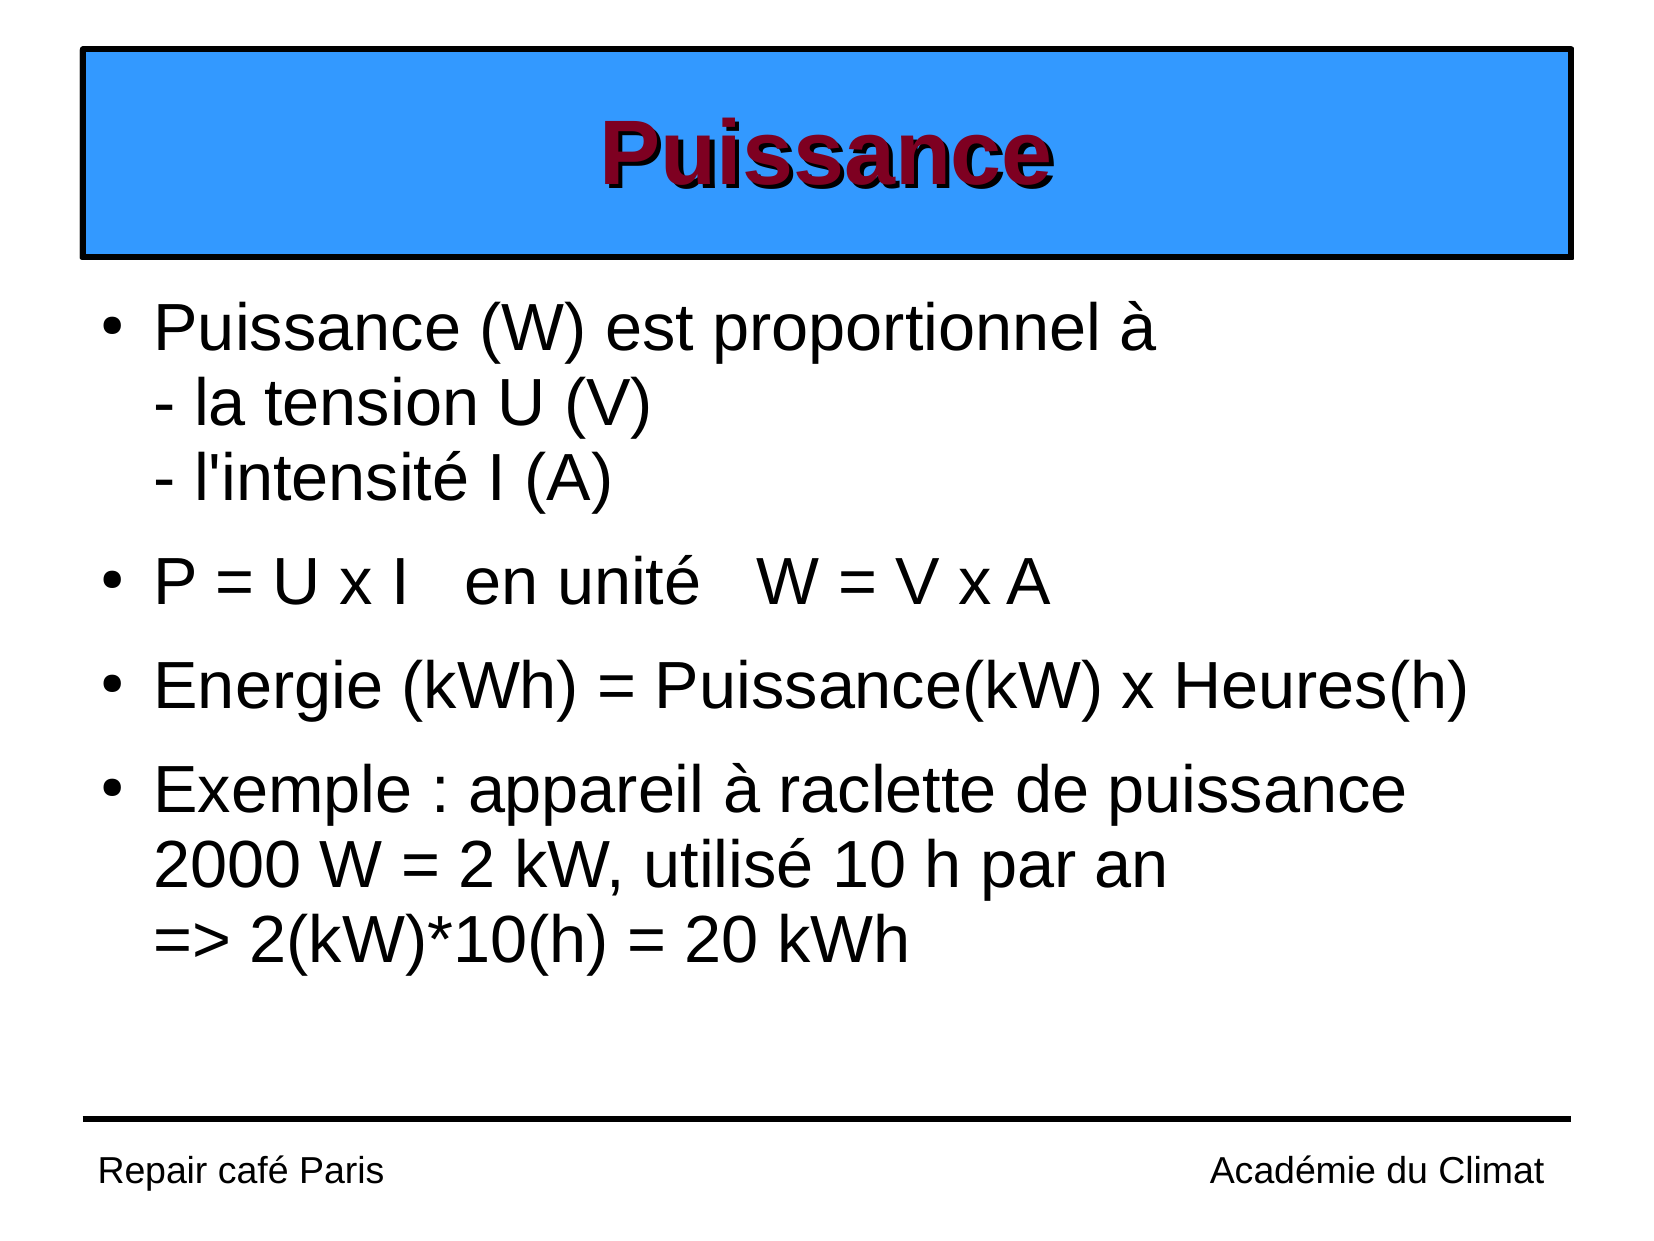

# Puissance
Puissance (W) est proportionnel à
- la tension U (V)
- l'intensité I (A)
P = U x I en unité W = V x A
Energie (kWh) = Puissance(kW) x Heures(h)
Exemple : appareil à raclette de puissance 2000 W = 2 kW, utilisé 10 h par an
=> 2(kW)*10(h) = 20 kWh
Repair café Paris	Académie du Climat